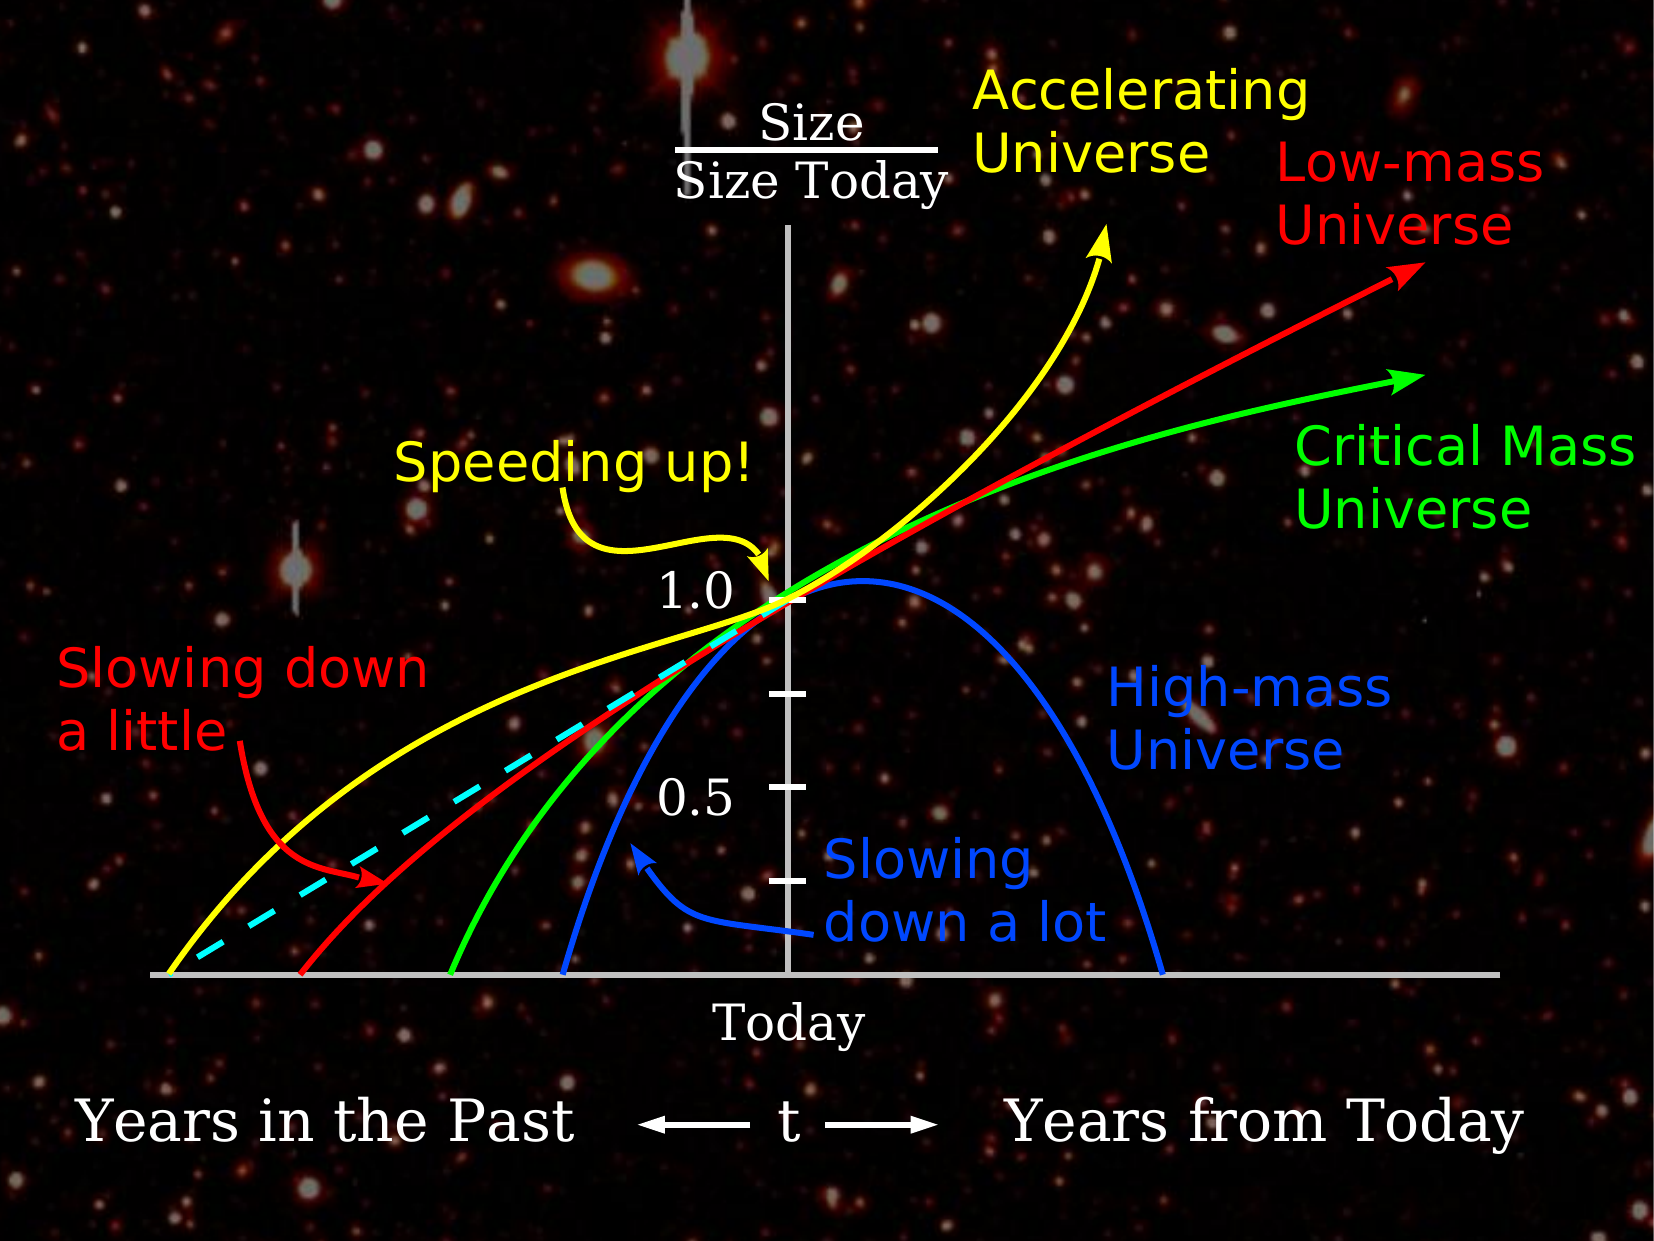

Accelerating
Universe
Speeding up!
Size
Size Today
Low-mass
Universe
Critical Mass
Universe
1.0
Slowing down
a little
High-mass
Universe
0.5
Slowing
down a lot
Today
Years in the Past t Years from Today